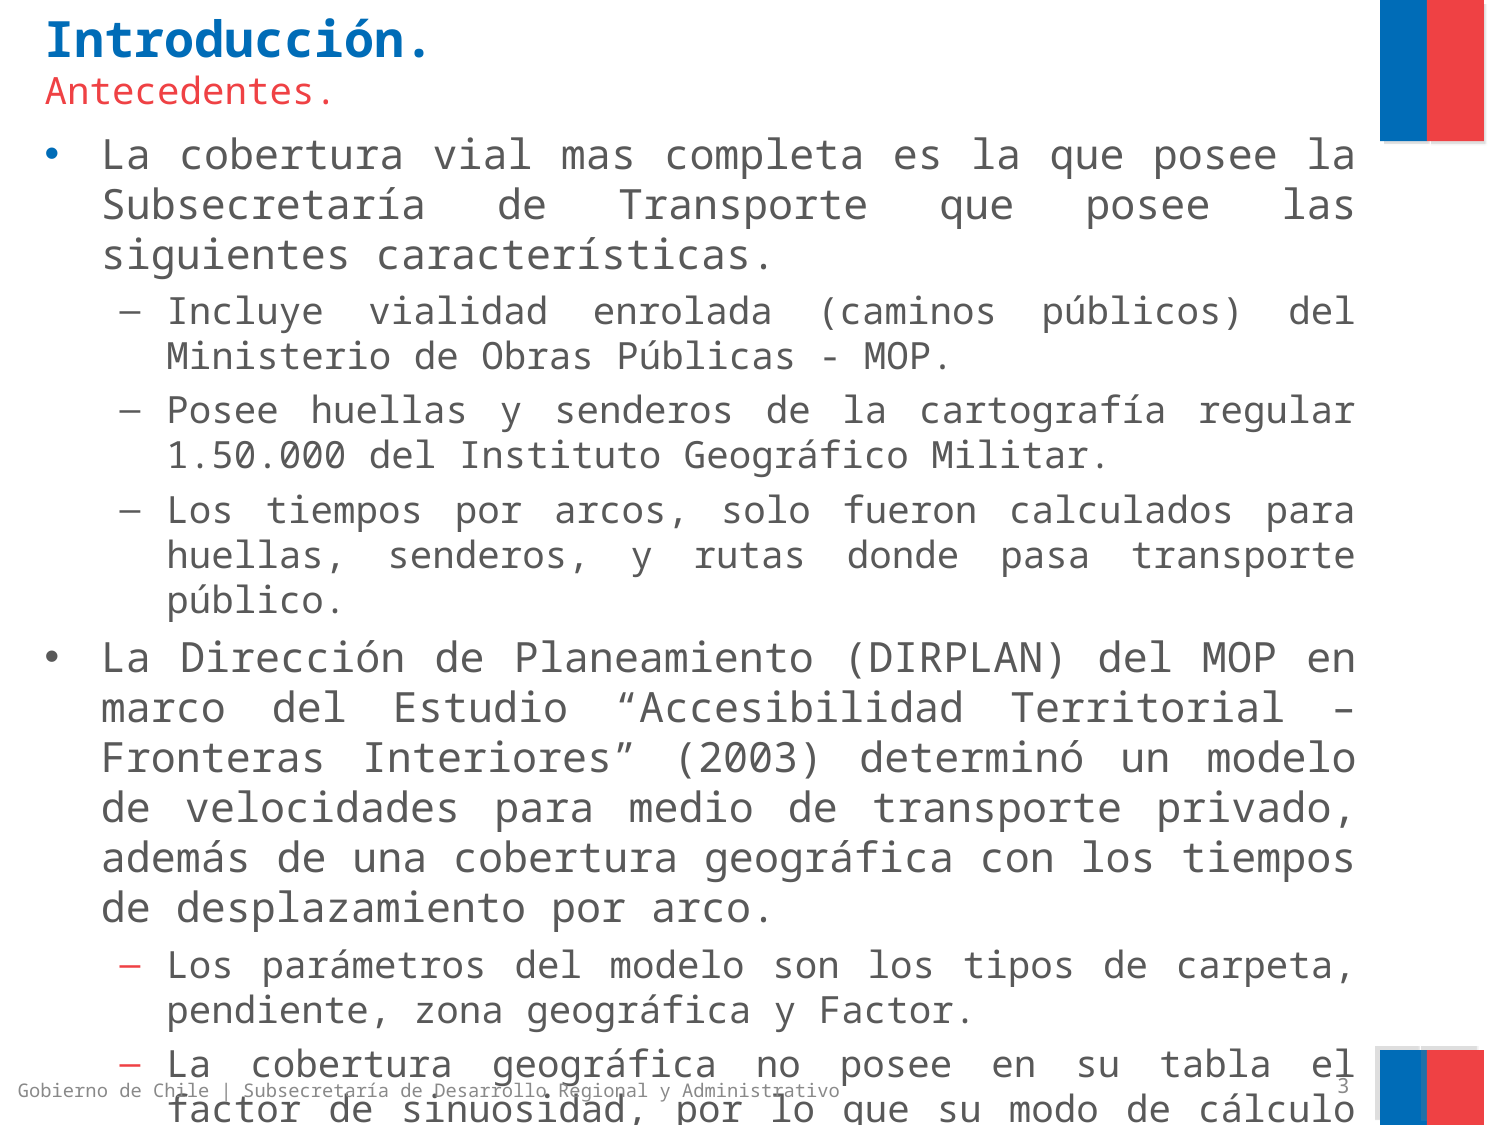

# Introducción. Antecedentes.
La cobertura vial mas completa es la que posee la Subsecretaría de Transporte que posee las siguientes características.
Incluye vialidad enrolada (caminos públicos) del Ministerio de Obras Públicas - MOP.
Posee huellas y senderos de la cartografía regular 1.50.000 del Instituto Geográfico Militar.
Los tiempos por arcos, solo fueron calculados para huellas, senderos, y rutas donde pasa transporte público.
La Dirección de Planeamiento (DIRPLAN) del MOP en marco del Estudio “Accesibilidad Territorial – Fronteras Interiores” (2003) determinó un modelo de velocidades para medio de transporte privado, además de una cobertura geográfica con los tiempos de desplazamiento por arco.
Los parámetros del modelo son los tipos de carpeta, pendiente, zona geográfica y Factor.
La cobertura geográfica no posee en su tabla el factor de sinuosidad, por lo que su modo de cálculo es una incógnita que impide replicar el modelo de velocidades.
Gobierno de Chile | Subsecretaría de Desarrollo Regional y Administrativo